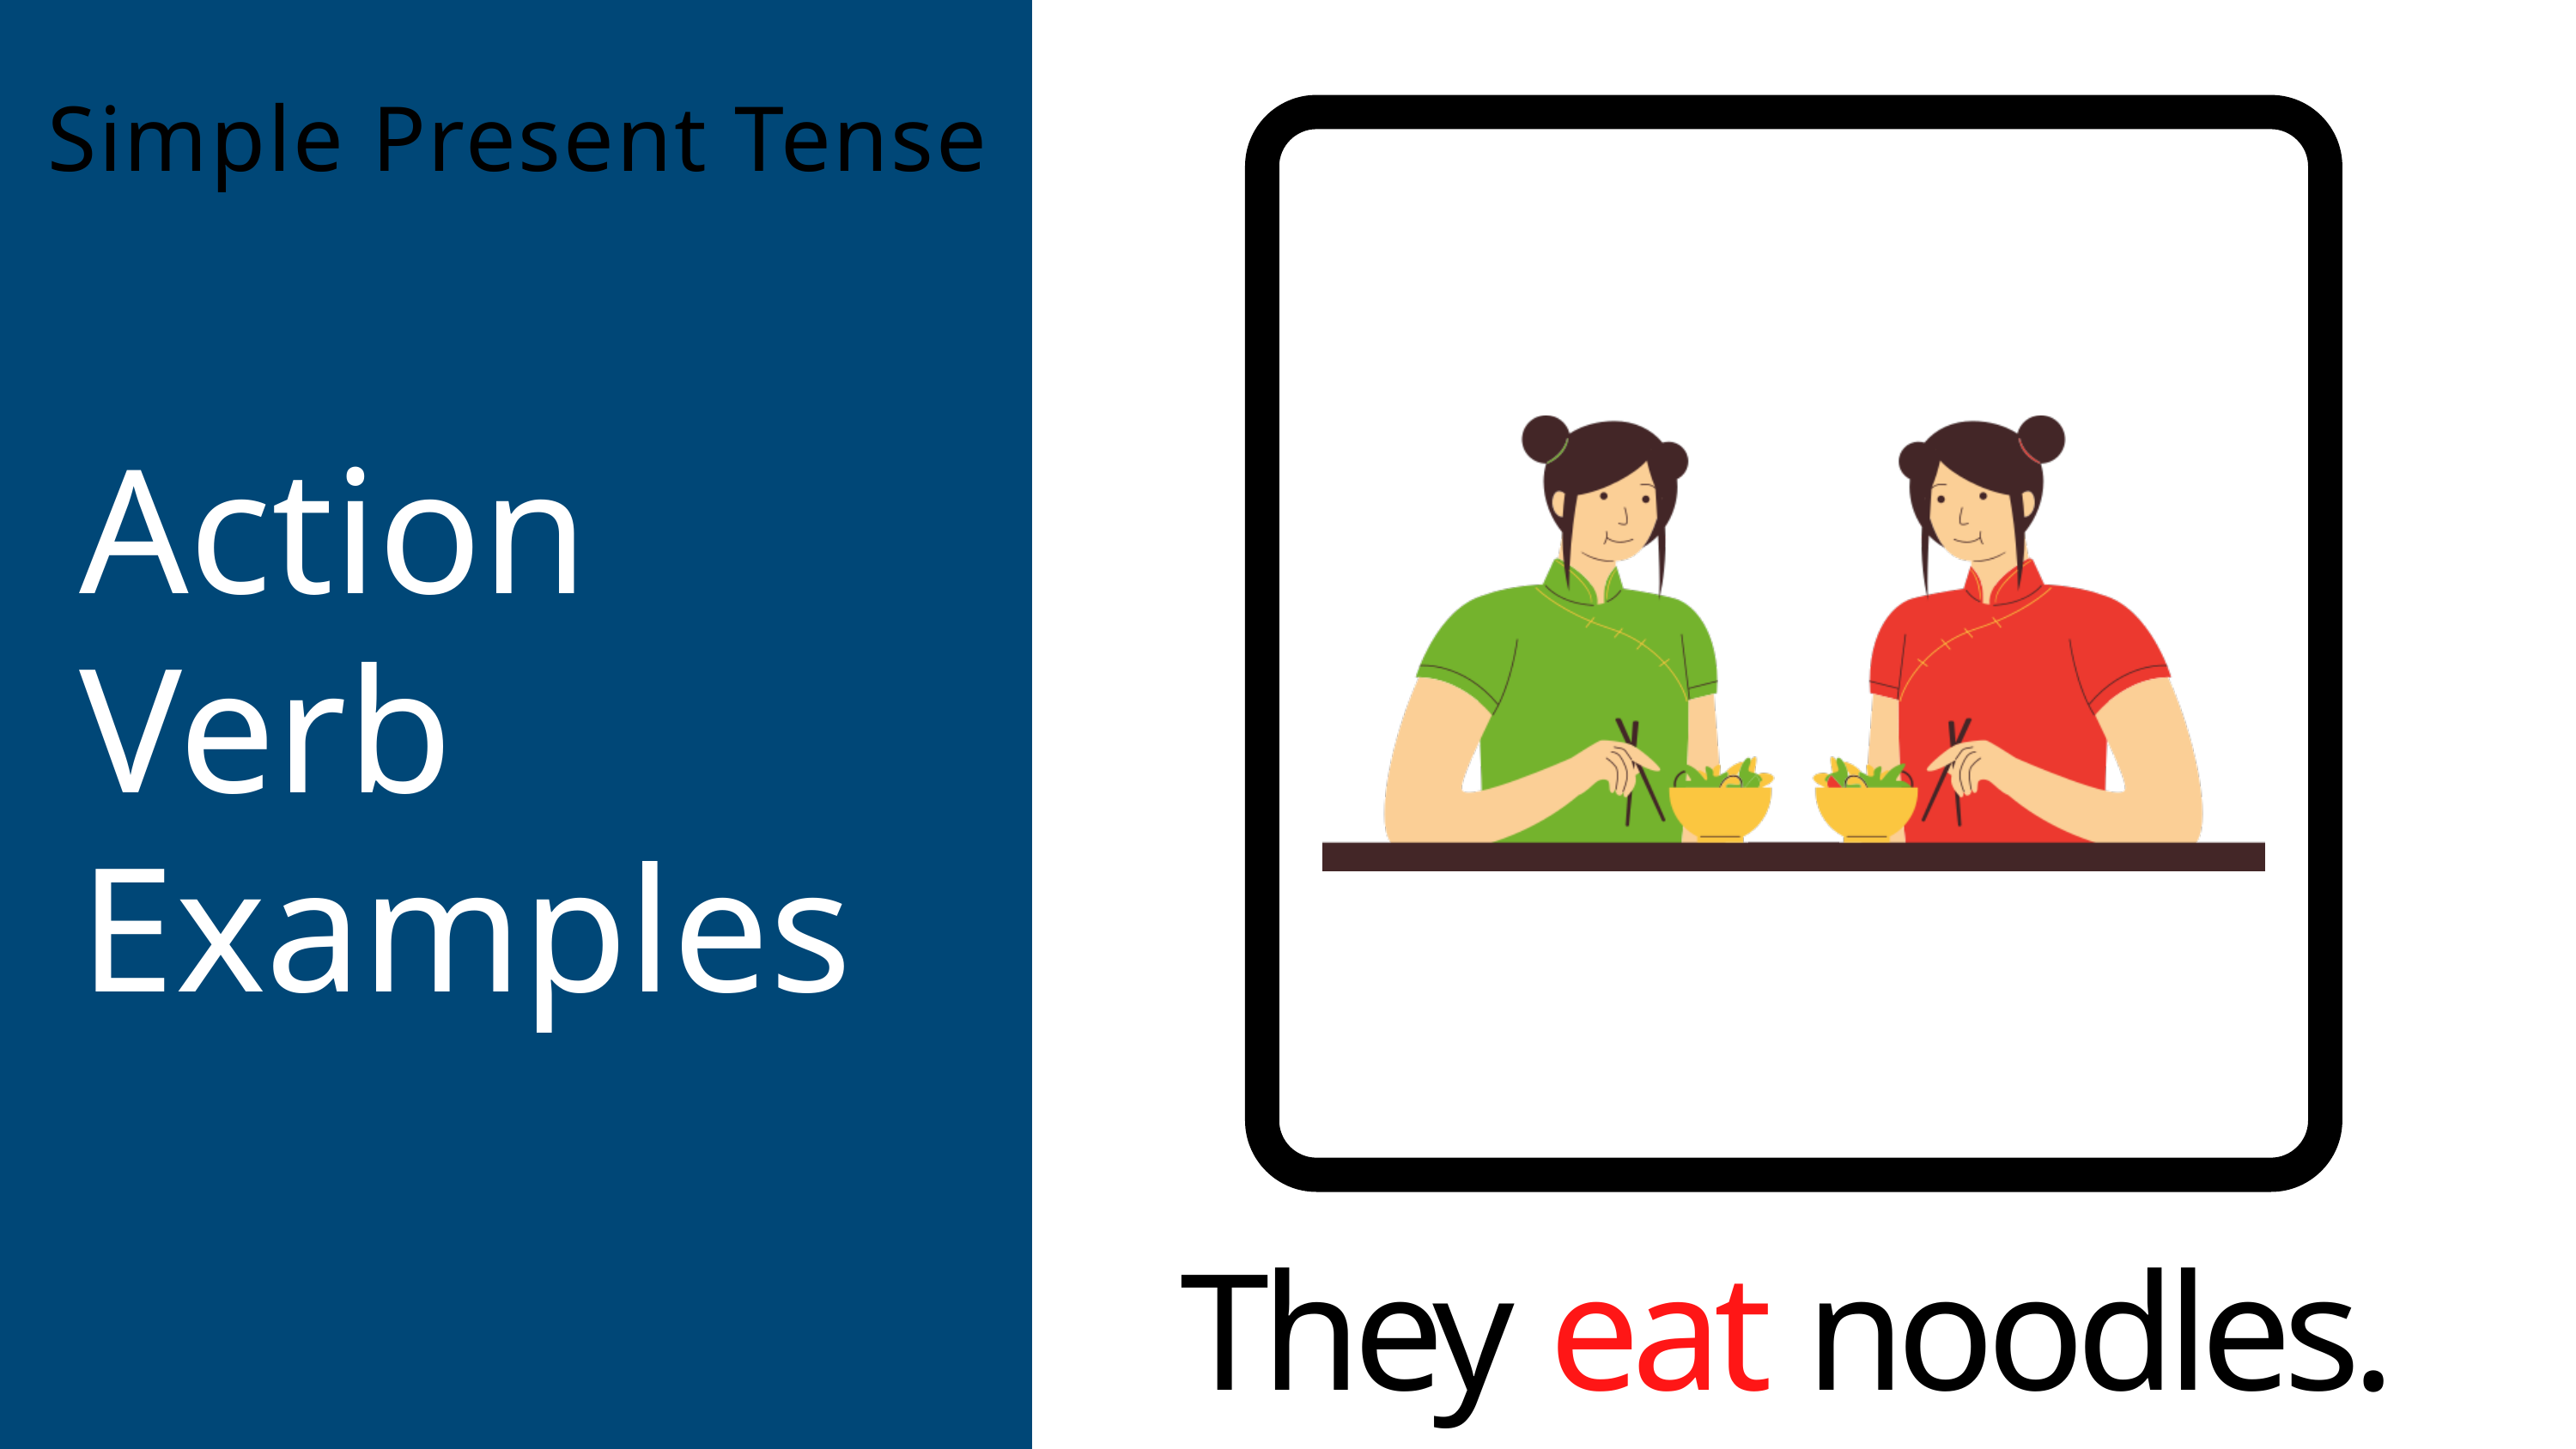

Simple Present Tense
Action Verb Examples
They eat noodles.